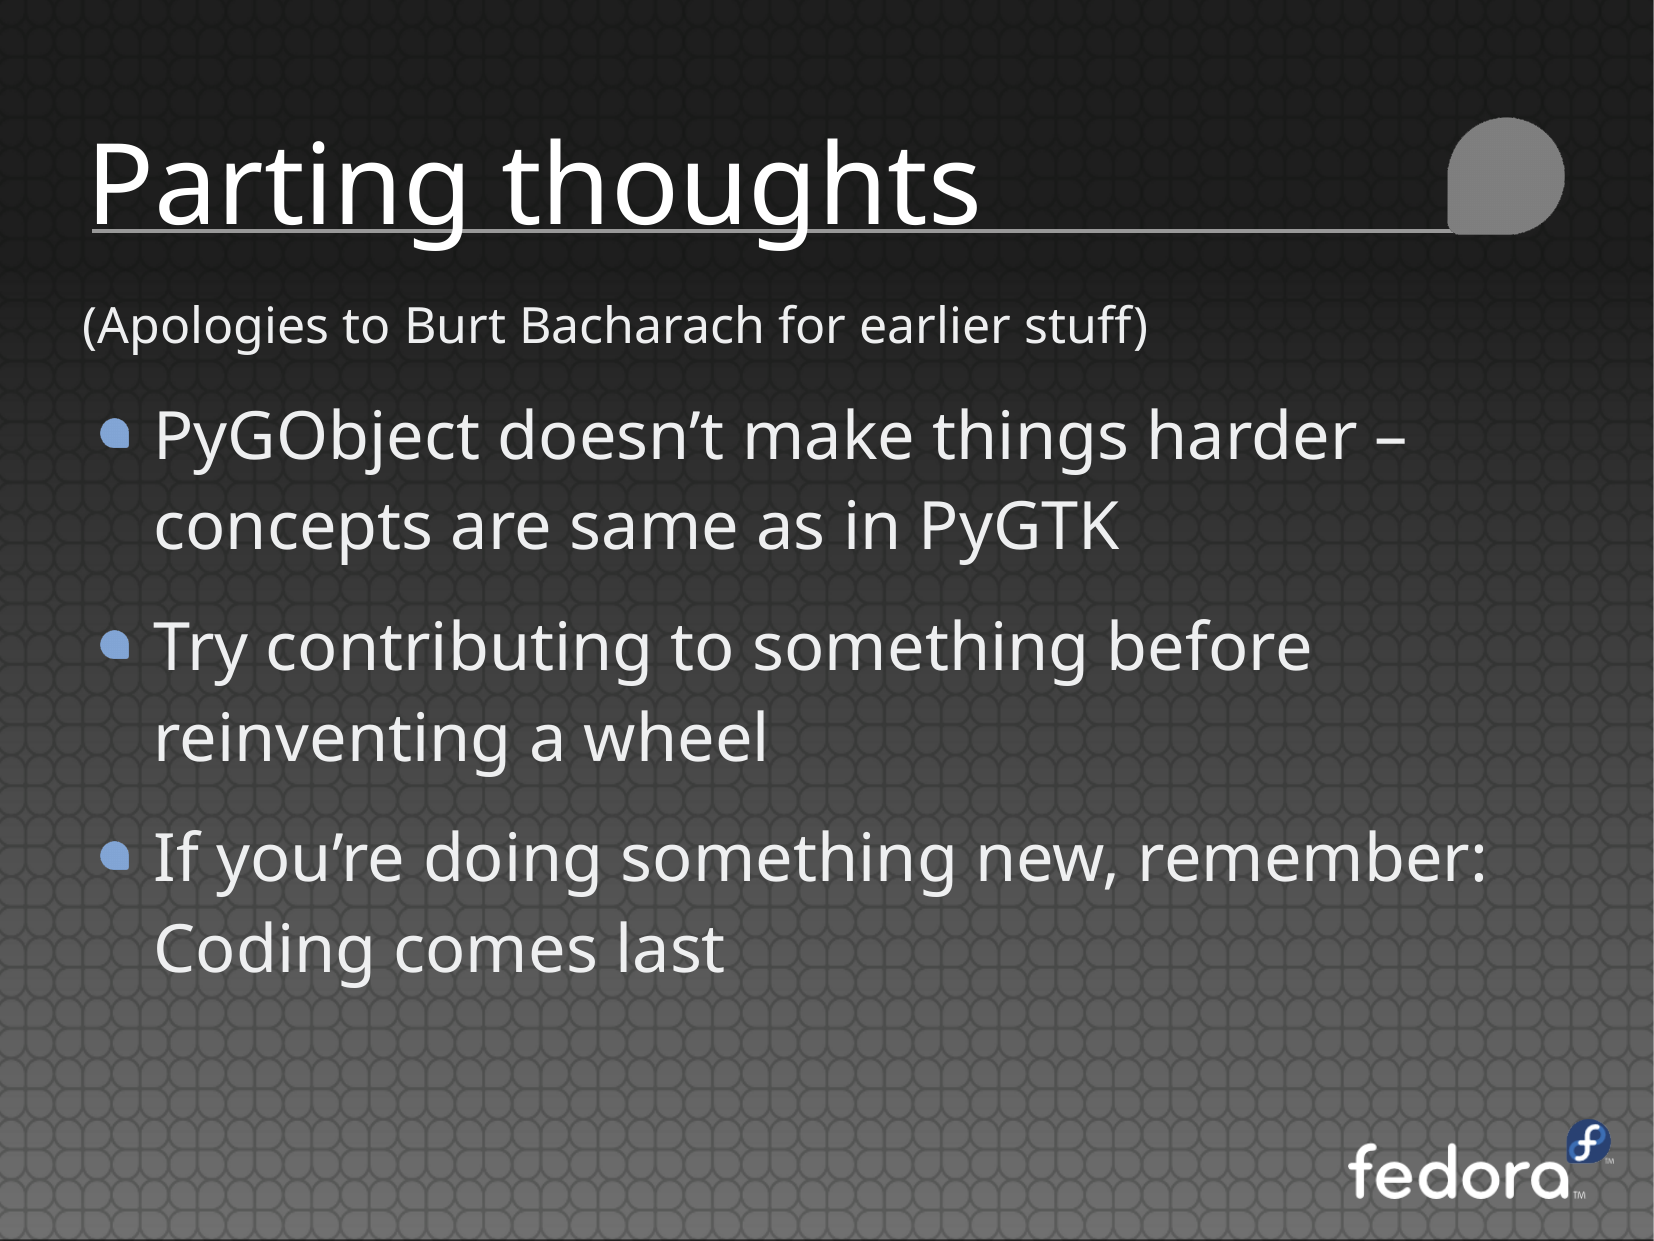

Parting thoughts
# (Apologies to Burt Bacharach for earlier stuff)
PyGObject doesn’t make things harder – concepts are same as in PyGTK
Try contributing to something before reinventing a wheel
If you’re doing something new, remember: Coding comes last